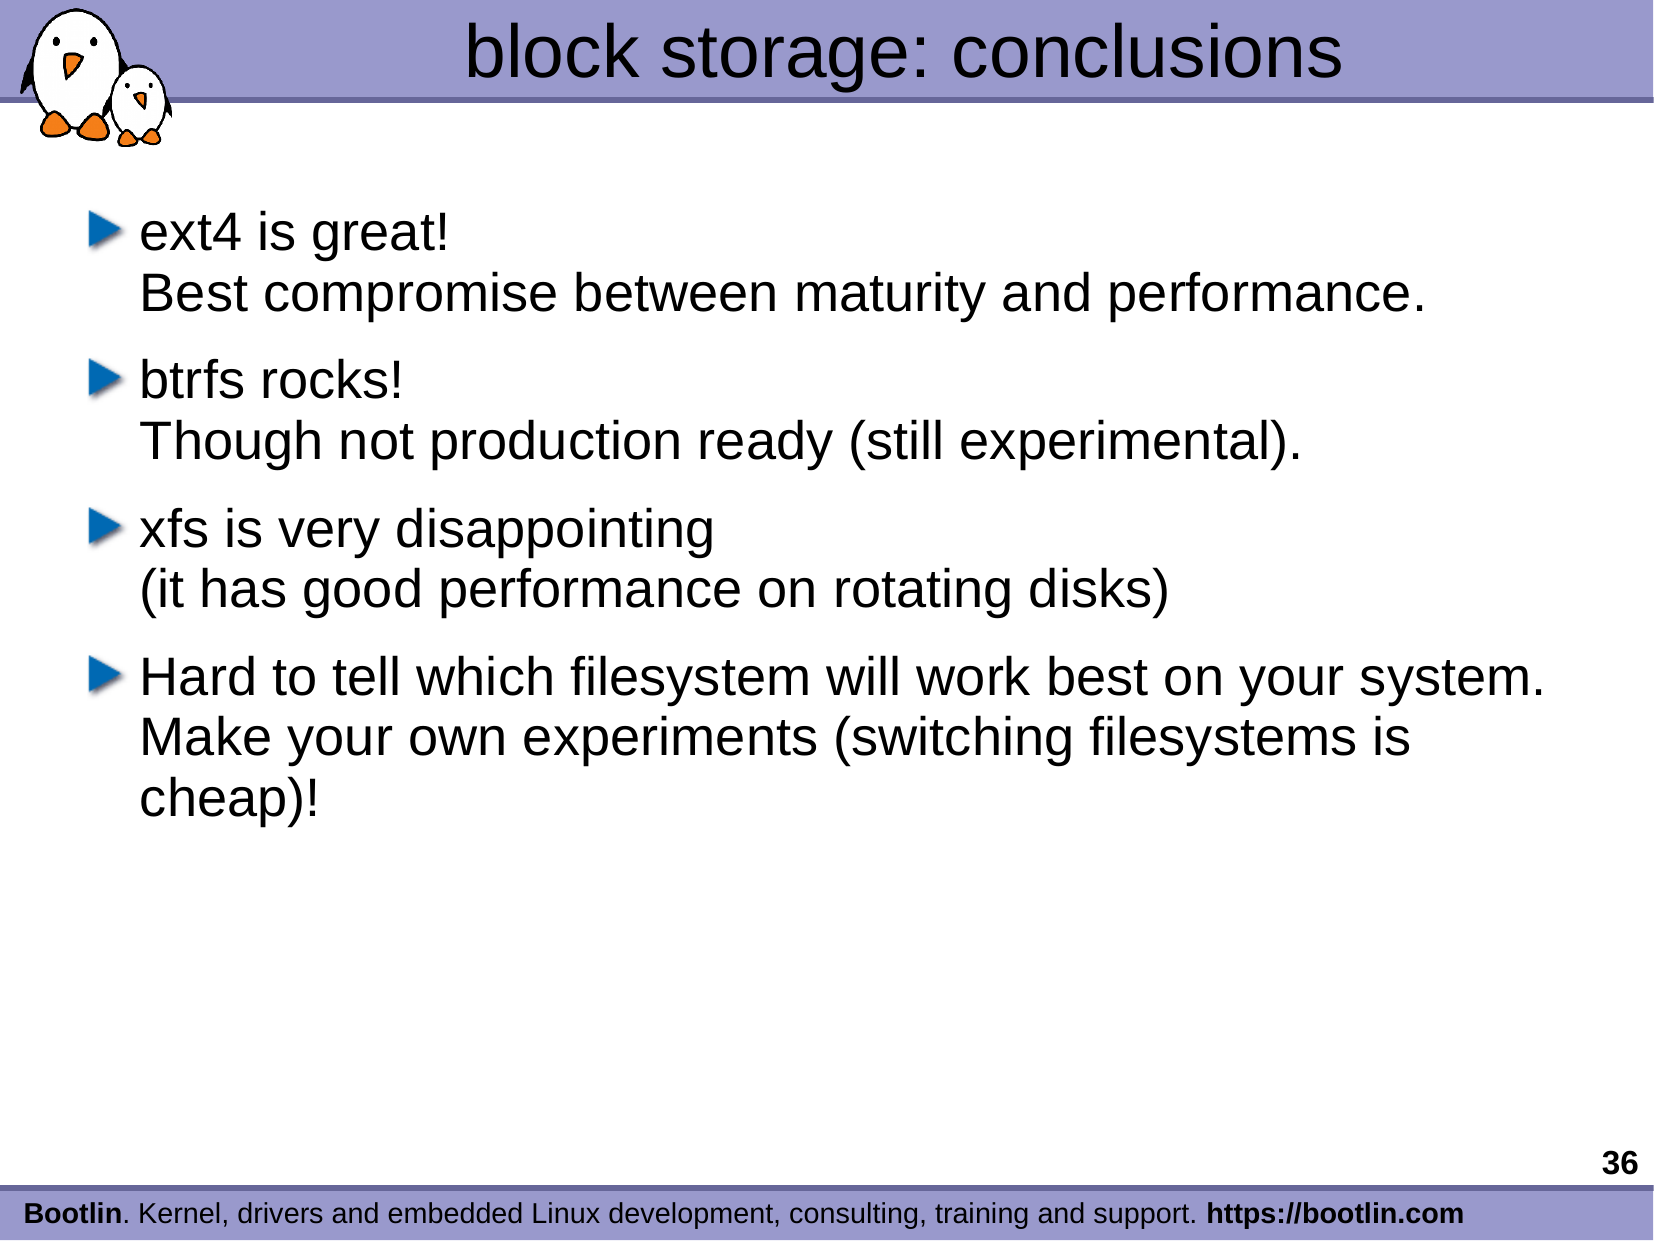

# block storage: conclusions
ext4 is great!
Best compromise between maturity and performance.
btrfs rocks!
Though not production ready (still experimental).
xfs is very disappointing
(it has good performance on rotating disks)
Hard to tell which filesystem will work best on your system.
Make your own experiments (switching filesystems is cheap)!